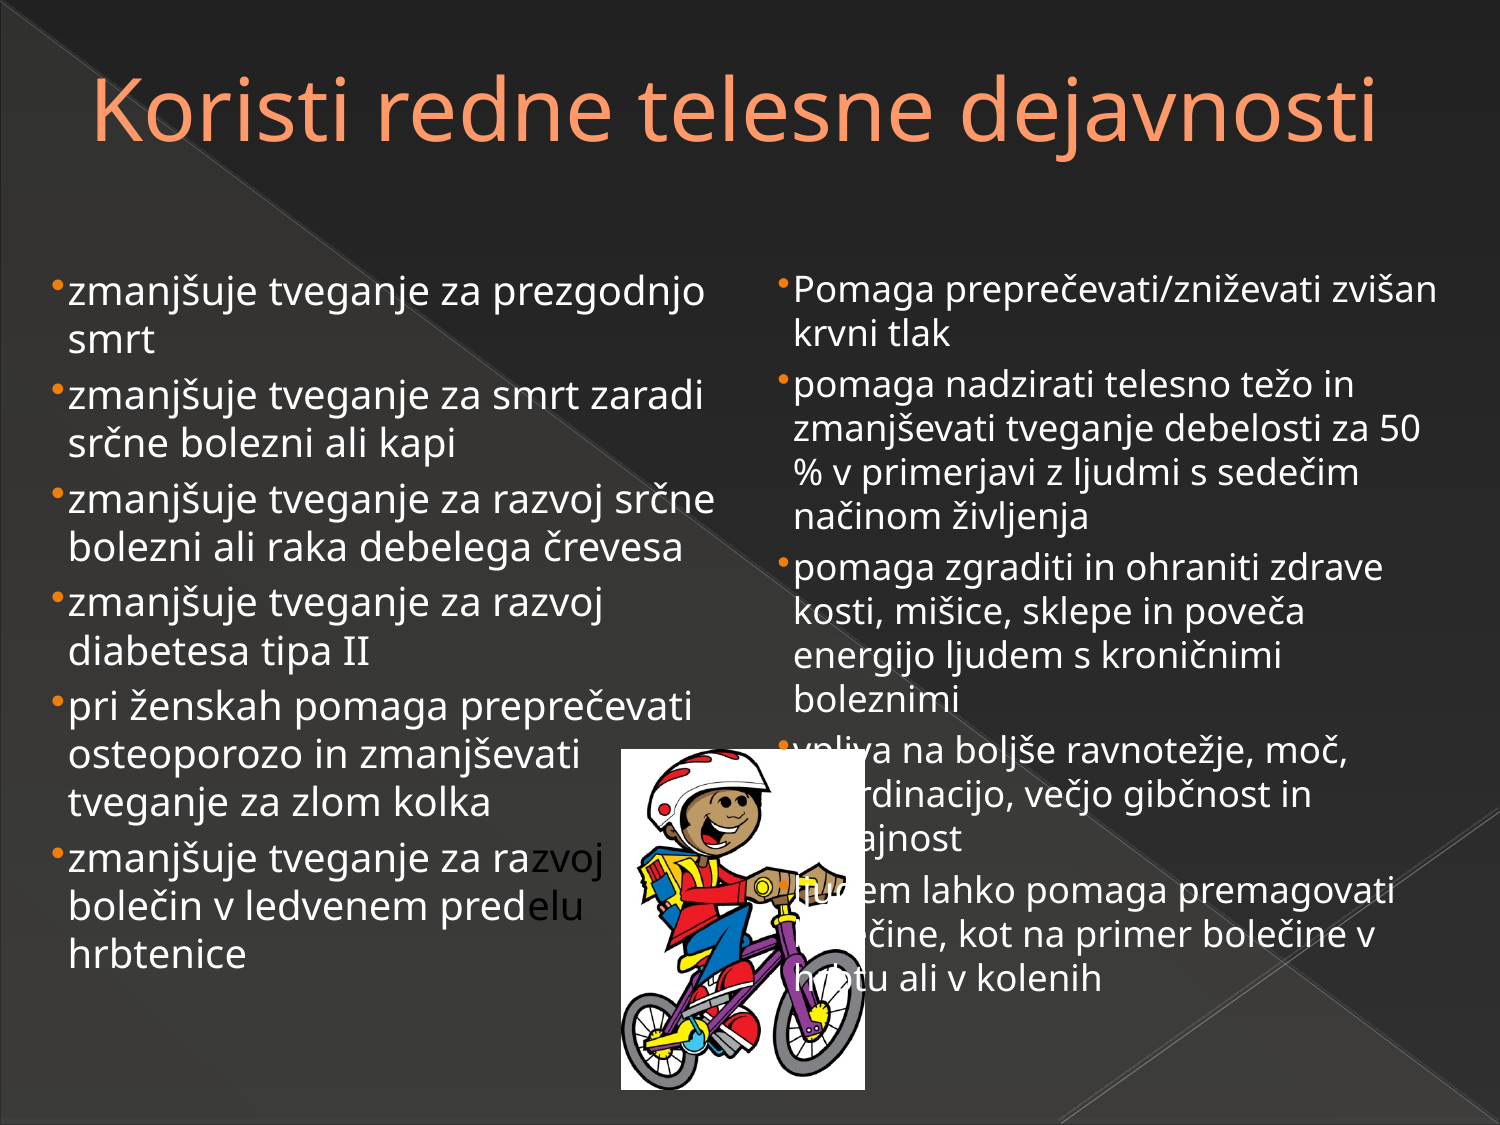

# Koristi redne telesne dejavnosti
zmanjšuje tveganje za prezgodnjo smrt
zmanjšuje tveganje za smrt zaradi srčne bolezni ali kapi
zmanjšuje tveganje za razvoj srčne bolezni ali raka debelega črevesa
zmanjšuje tveganje za razvoj diabetesa tipa II
pri ženskah pomaga preprečevati osteoporozo in zmanjševati tveganje za zlom kolka
zmanjšuje tveganje za razvoj bolečin v ledvenem predelu hrbtenice
Pomaga preprečevati/zniževati zvišan krvni tlak
pomaga nadzirati telesno težo in zmanjševati tveganje debelosti za 50 % v primerjavi z ljudmi s sedečim načinom življenja
pomaga zgraditi in ohraniti zdrave kosti, mišice, sklepe in poveča energijo ljudem s kroničnimi boleznimi
vpliva na boljše ravnotežje, moč, koordinacijo, večjo gibčnost in vztrajnost
ljudem lahko pomaga premagovati bolečine, kot na primer bolečine v hrbtu ali v kolenih